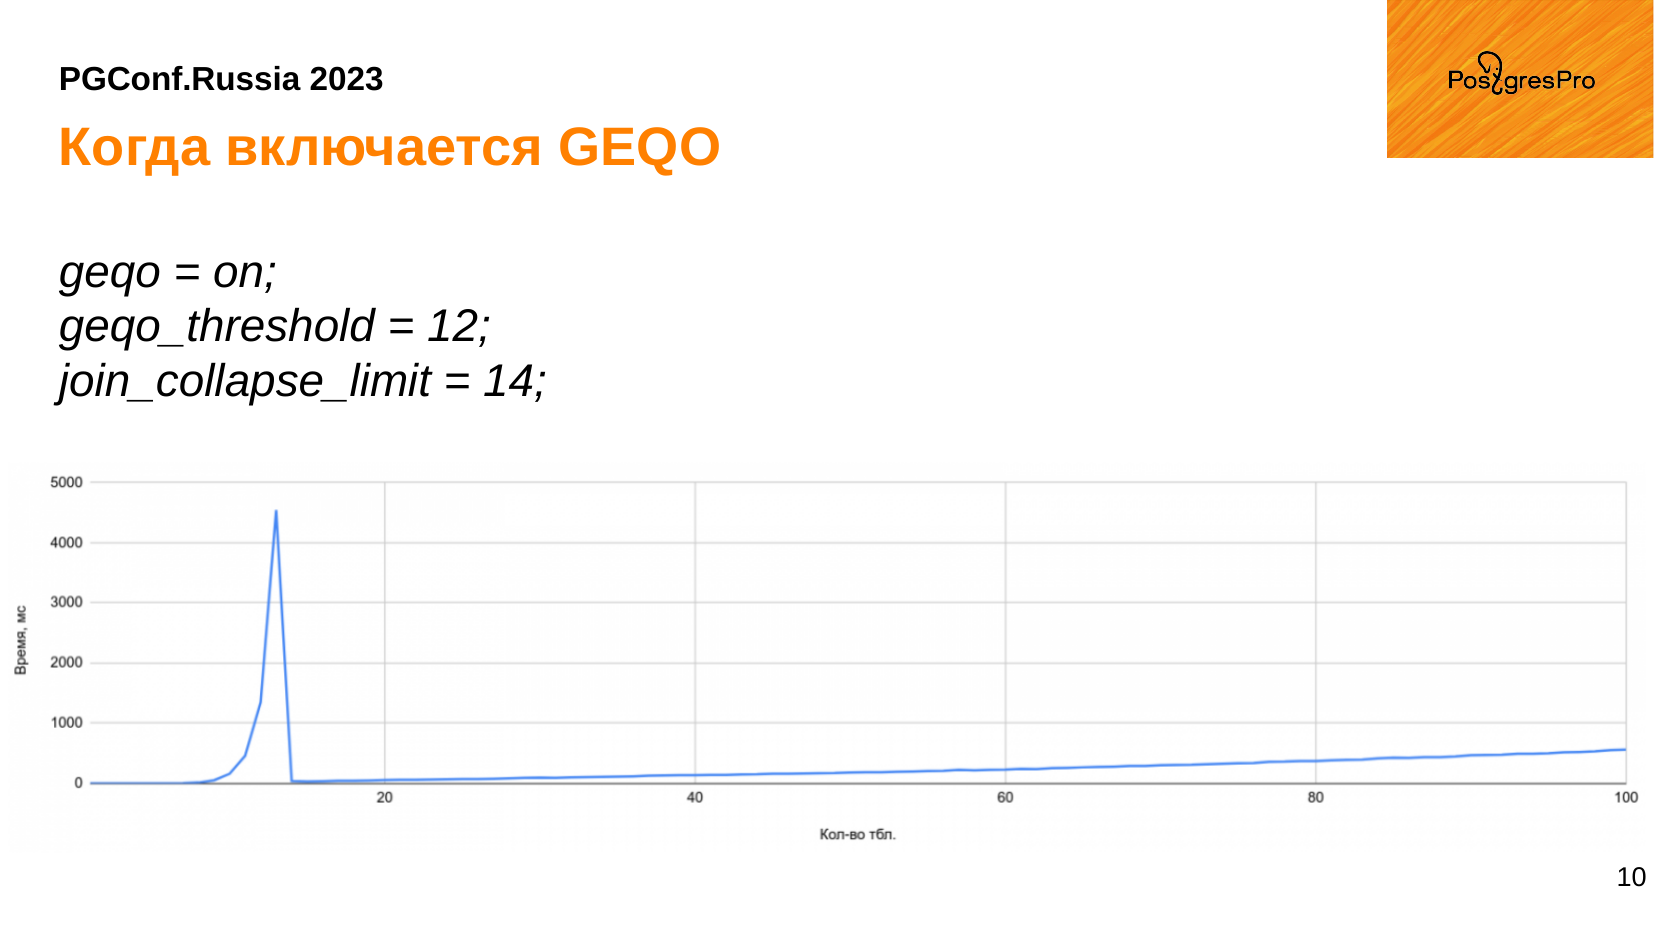

PGConf.Russia 2023
Когда включается GEQO
geqo = on;
geqo_threshold = 12;
join_collapse_limit = 14;